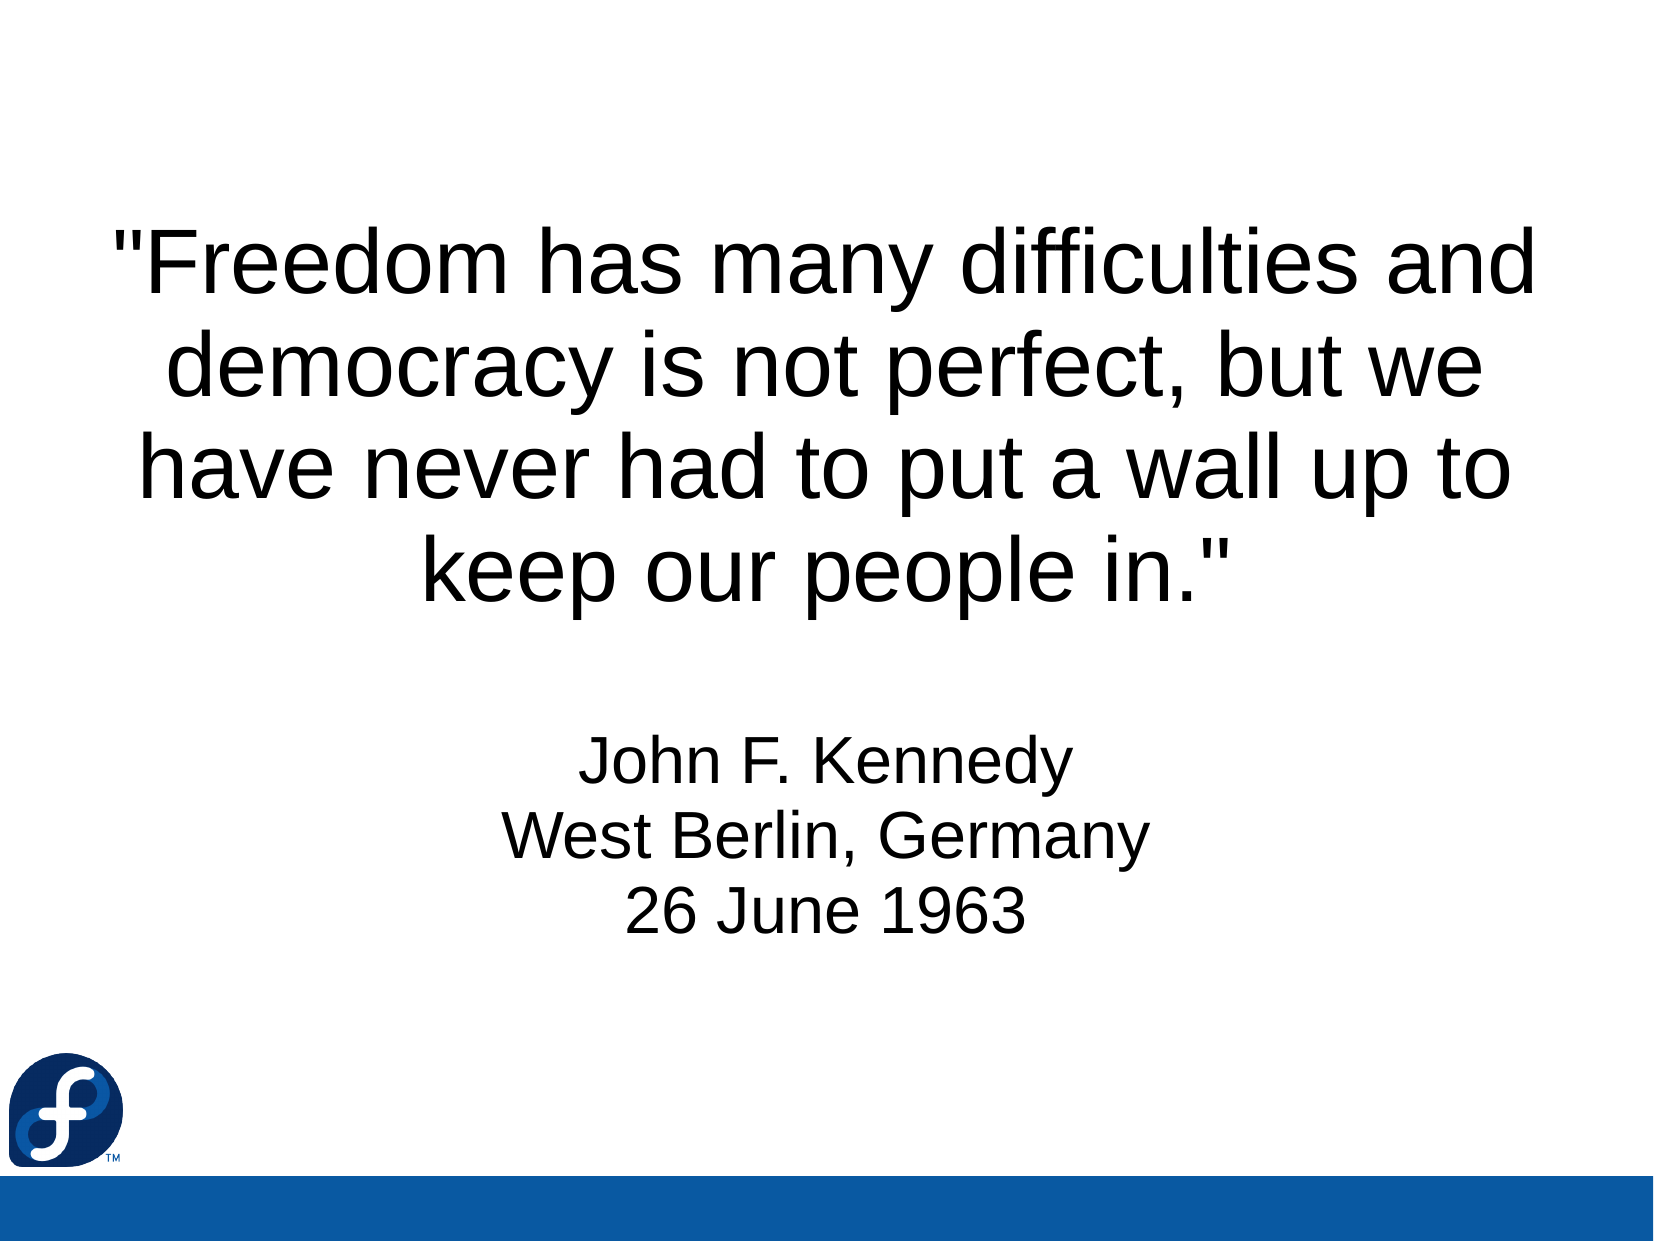

# "Freedom has many difficulties and democracy is not perfect, but we have never had to put a wall up to keep our people in."
John F. Kennedy
West Berlin, Germany
26 June 1963